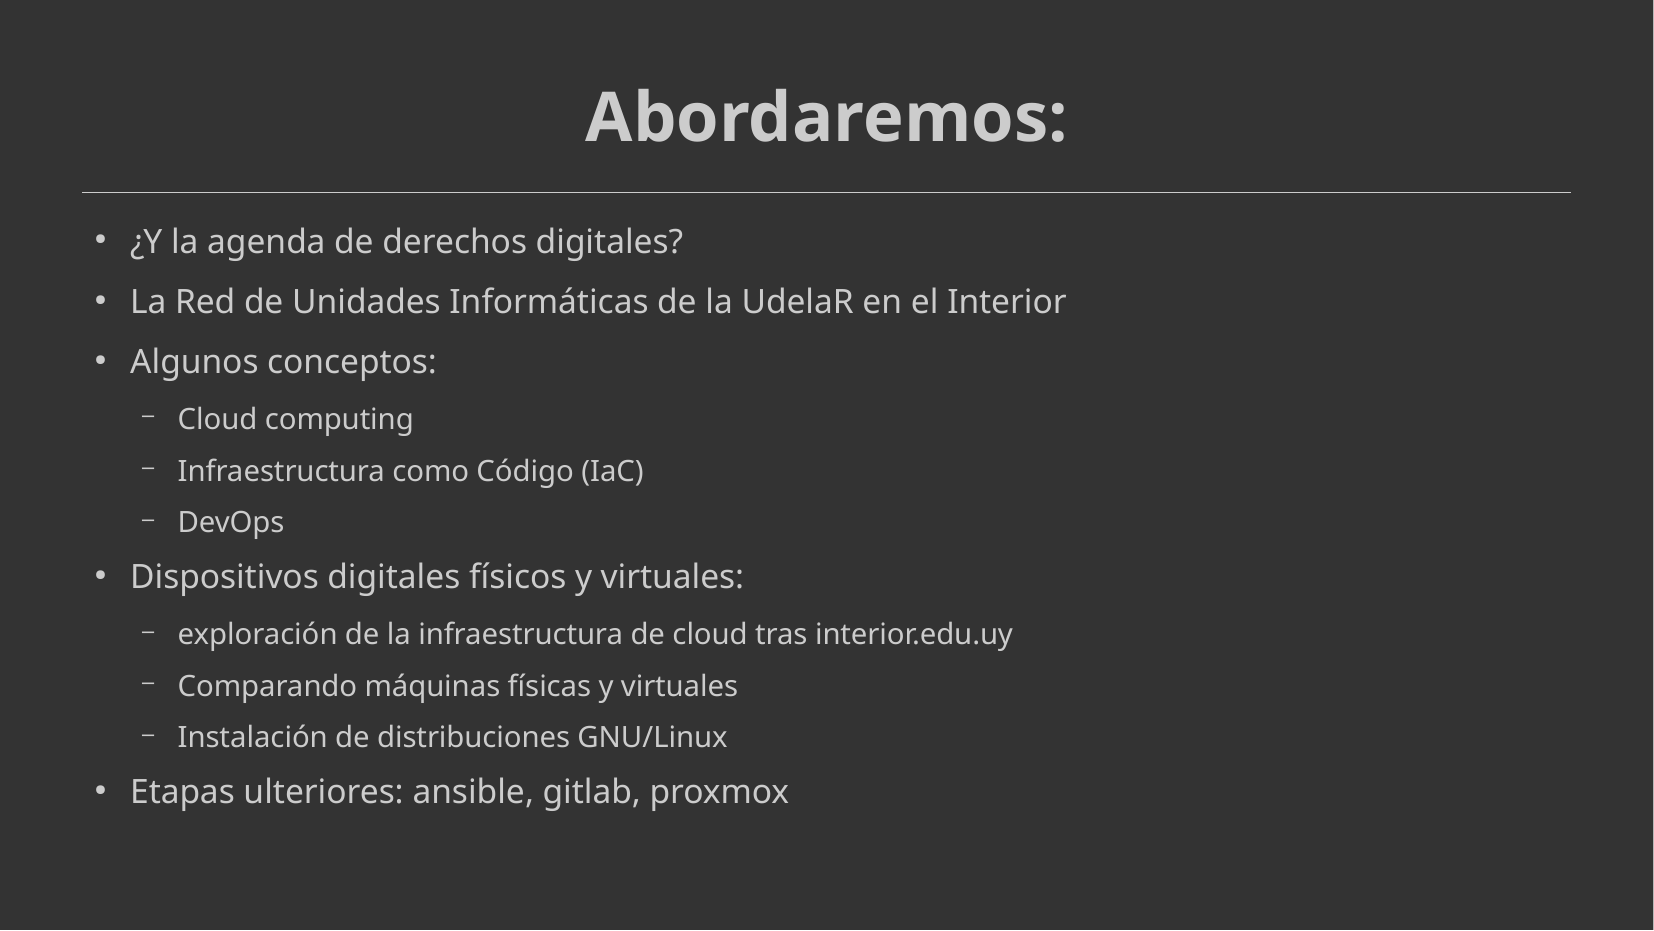

# Abordaremos:
¿Y la agenda de derechos digitales?
La Red de Unidades Informáticas de la UdelaR en el Interior
Algunos conceptos:
Cloud computing
Infraestructura como Código (IaC)
DevOps
Dispositivos digitales físicos y virtuales:
exploración de la infraestructura de cloud tras interior.edu.uy
Comparando máquinas físicas y virtuales
Instalación de distribuciones GNU/Linux
Etapas ulteriores: ansible, gitlab, proxmox